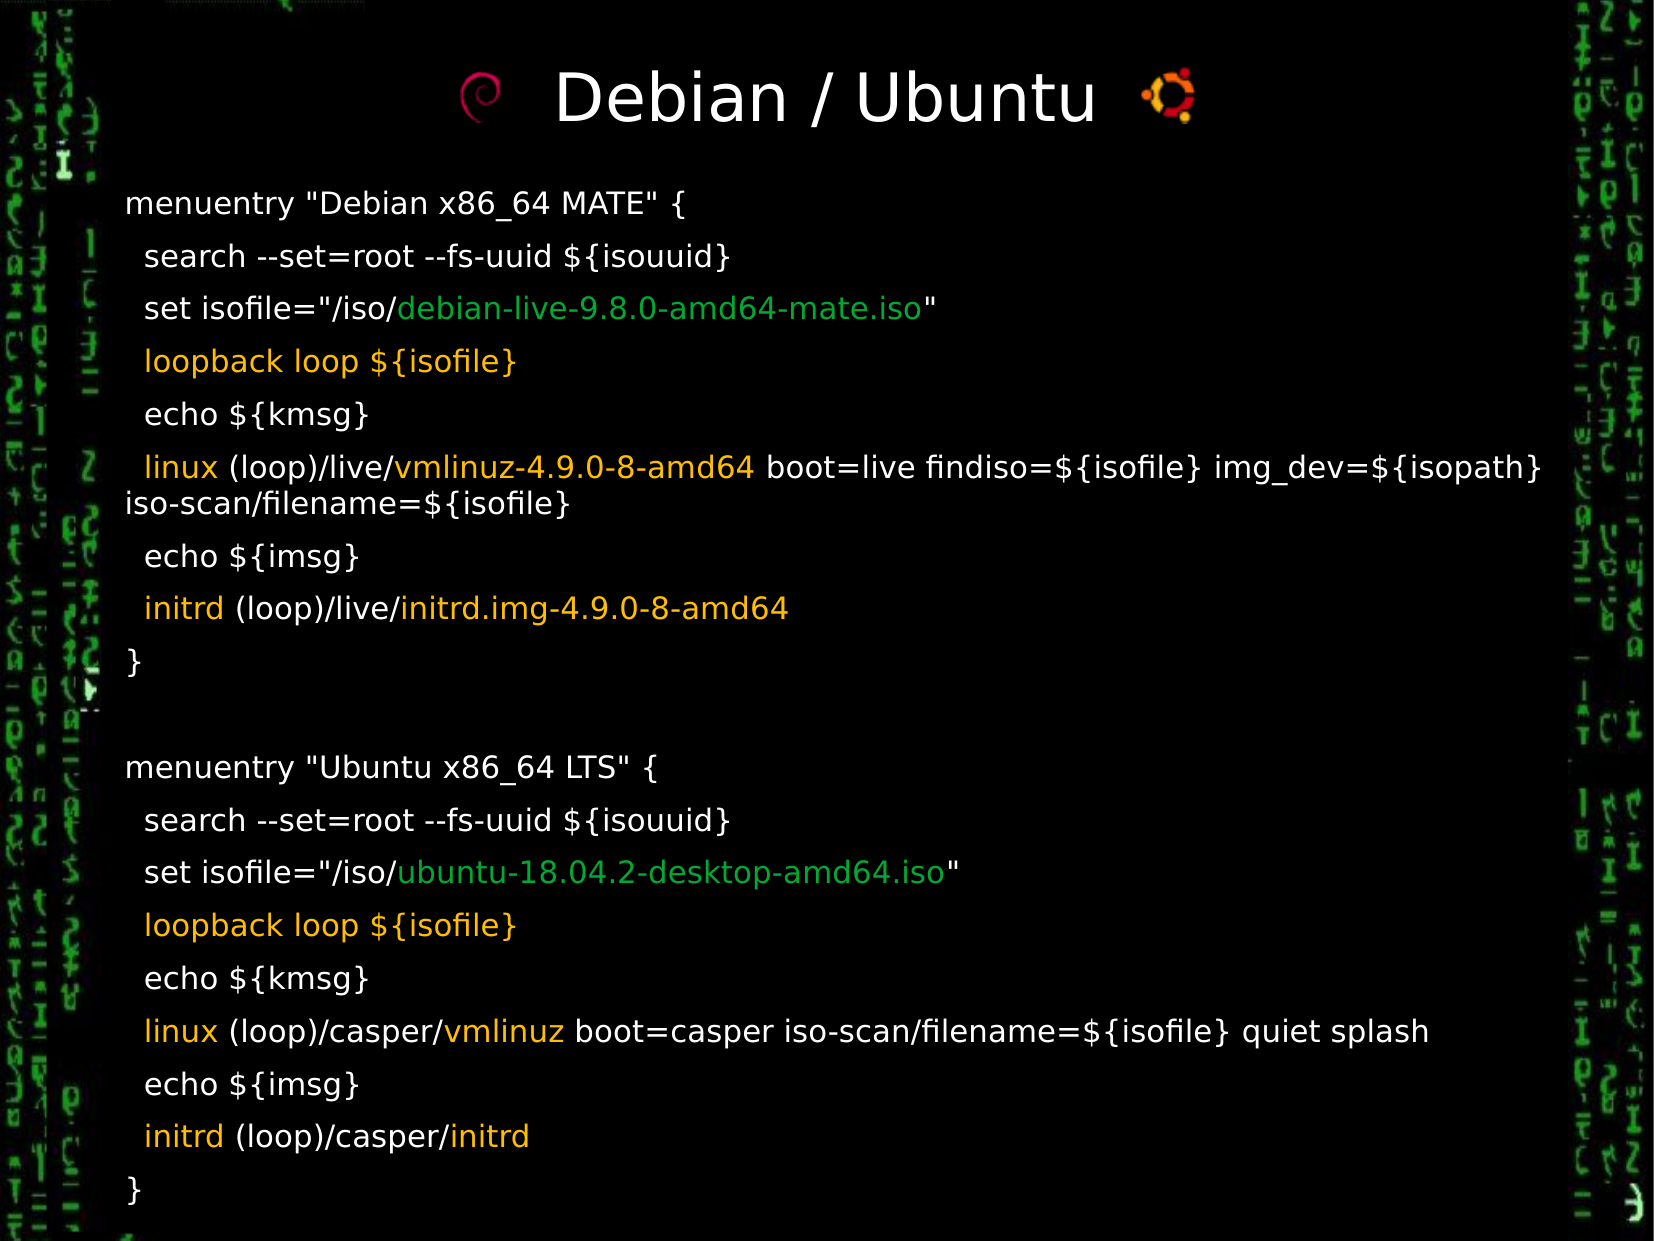

# Debian / Ubuntu
menuentry "Debian x86_64 MATE" {
 search --set=root --fs-uuid ${isouuid}
 set isofile="/iso/debian-live-9.8.0-amd64-mate.iso"
 loopback loop ${isofile}
 echo ${kmsg}
 linux (loop)/live/vmlinuz-4.9.0-8-amd64 boot=live findiso=${isofile} img_dev=${isopath} iso-scan/filename=${isofile}
 echo ${imsg}
 initrd (loop)/live/initrd.img-4.9.0-8-amd64
}
menuentry "Ubuntu x86_64 LTS" {
 search --set=root --fs-uuid ${isouuid}
 set isofile="/iso/ubuntu-18.04.2-desktop-amd64.iso"
 loopback loop ${isofile}
 echo ${kmsg}
 linux (loop)/casper/vmlinuz boot=casper iso-scan/filename=${isofile} quiet splash
 echo ${imsg}
 initrd (loop)/casper/initrd
}